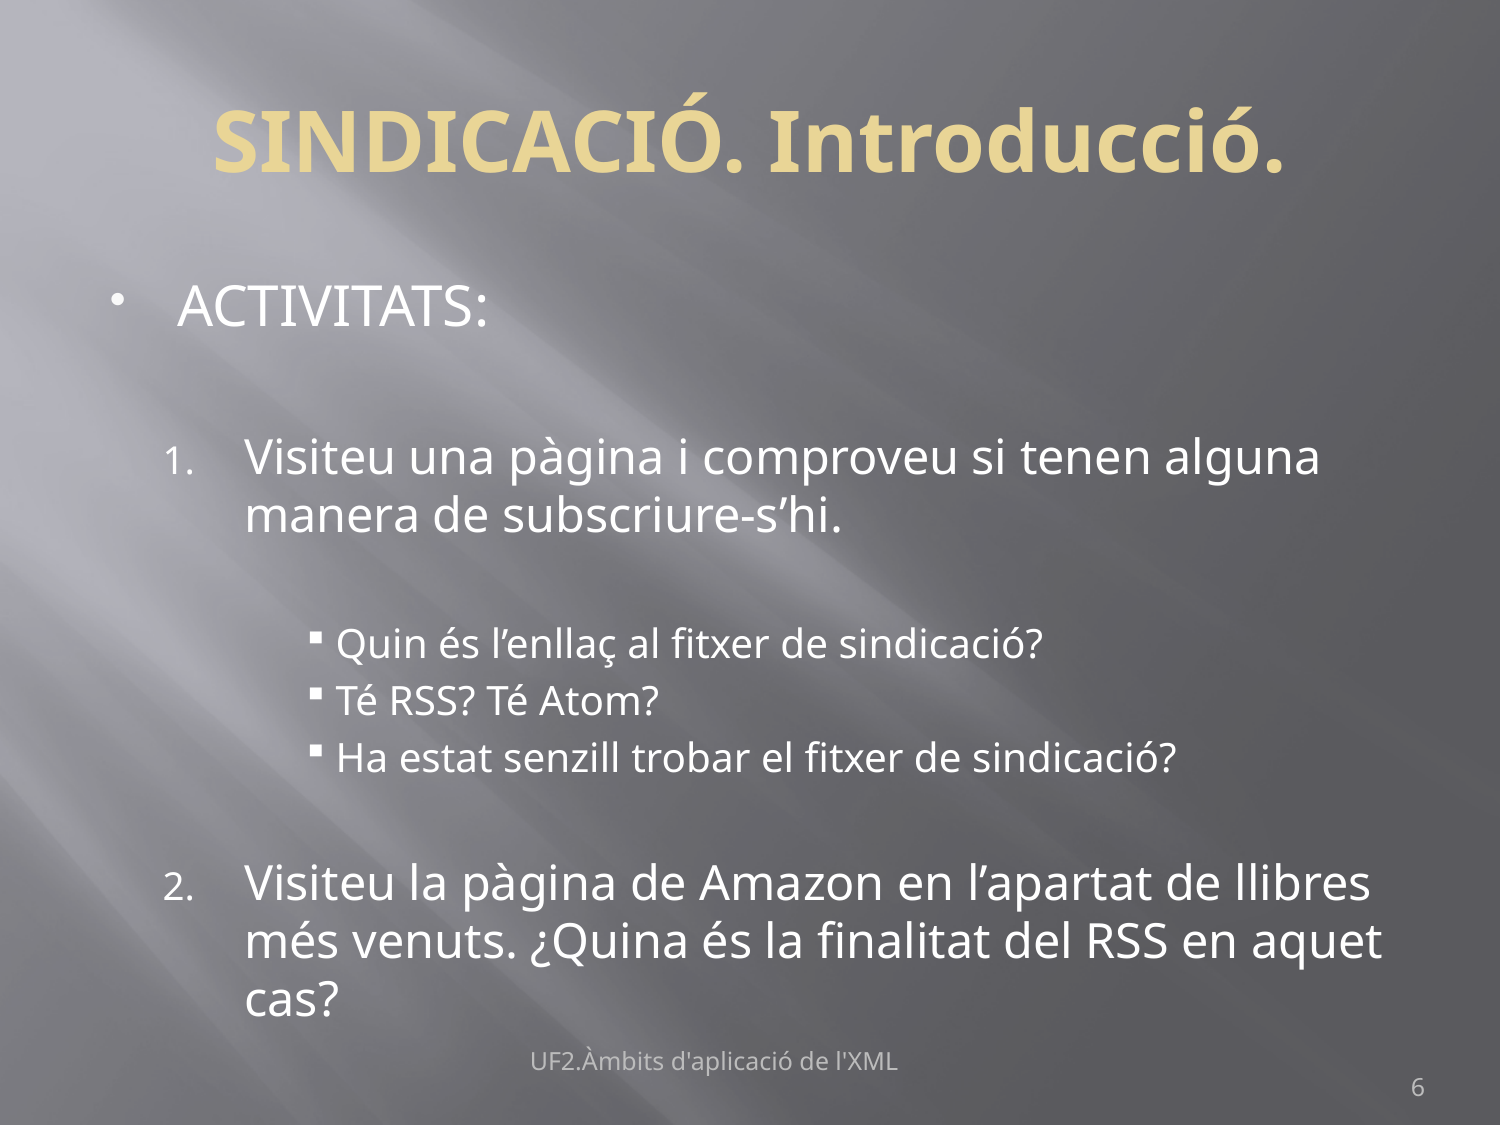

# SINDICACIÓ. Introducció.
ACTIVITATS:
Visiteu una pàgina i comproveu si tenen alguna manera de subscriure-s’hi.
Quin és l’enllaç al fitxer de sindicació?
Té RSS? Té Atom?
Ha estat senzill trobar el fitxer de sindicació?
Visiteu la pàgina de Amazon en l’apartat de llibres més venuts. ¿Quina és la finalitat del RSS en aquet cas?
UF2.Àmbits d'aplicació de l'XML